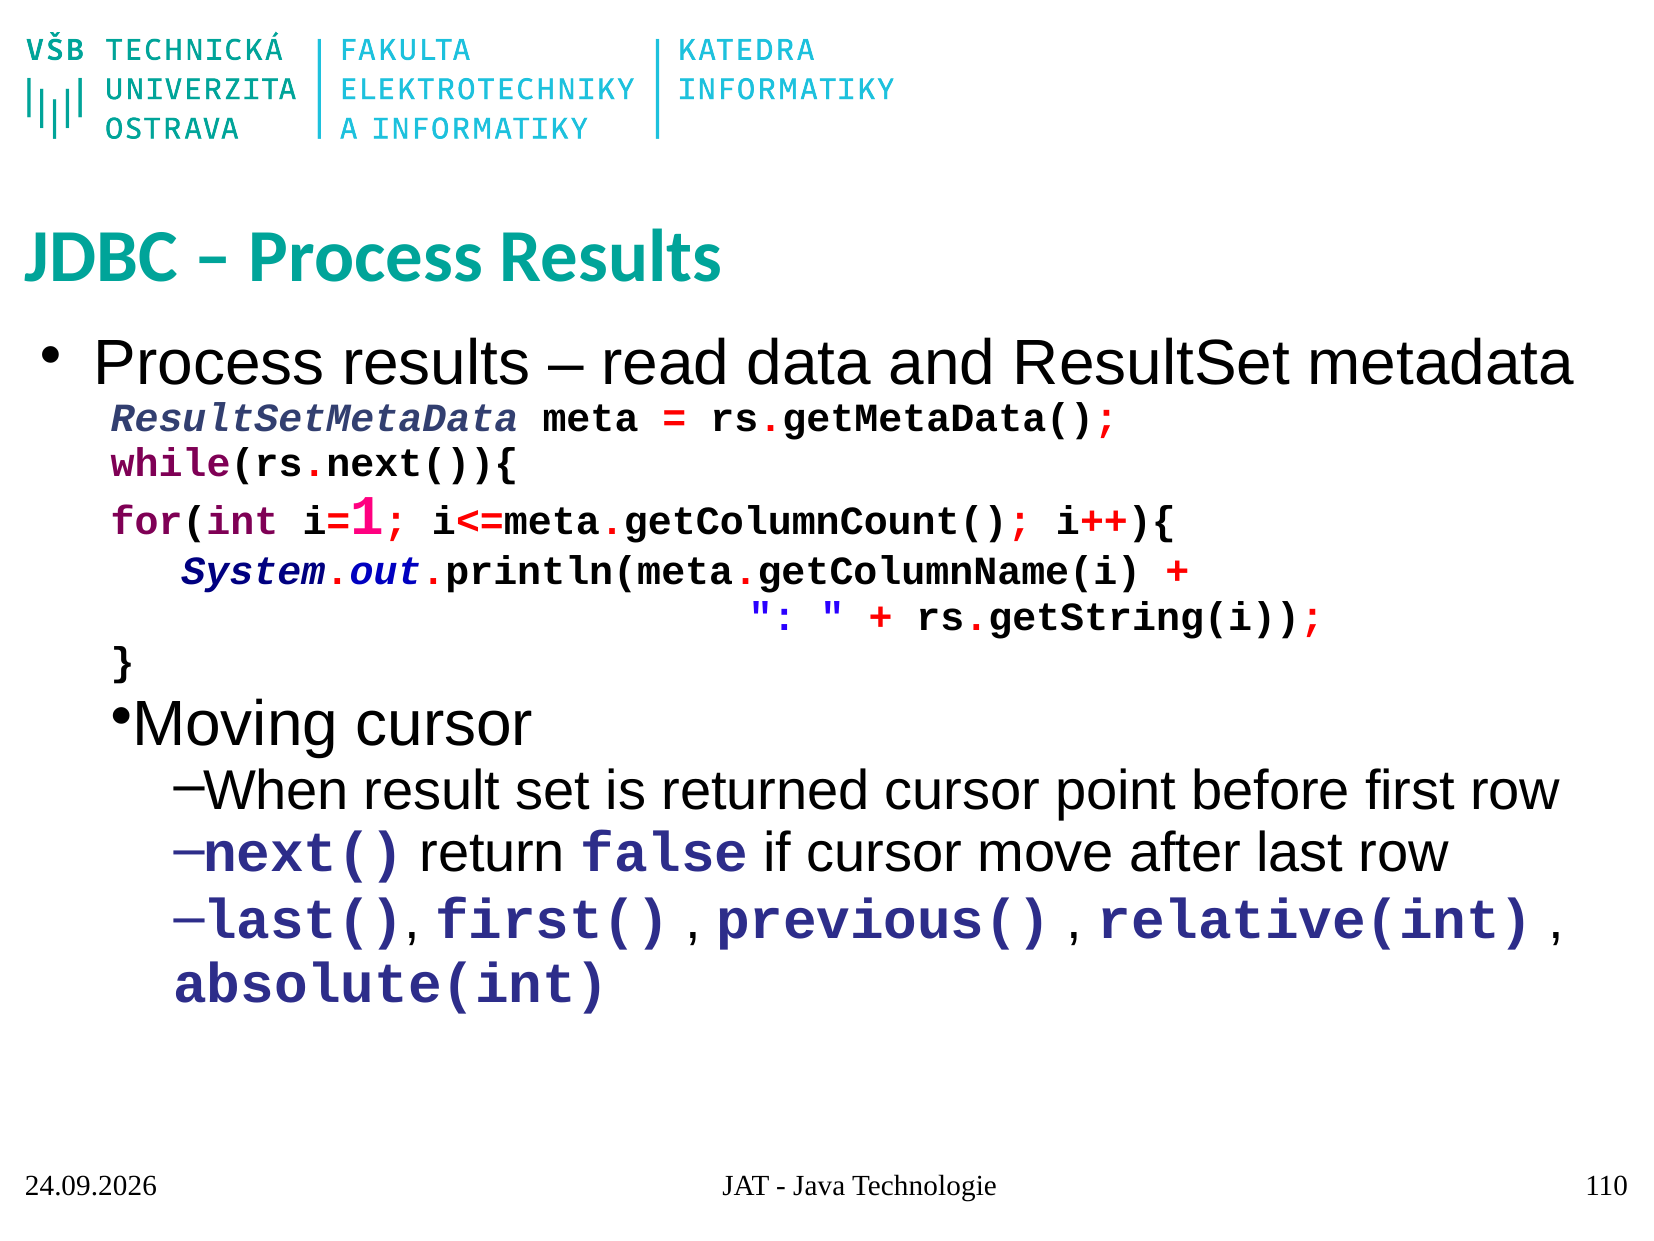

JDBC – Process Results
# Process results – read data and ResultSet metadata
ResultSetMetaData meta = rs.getMetaData();
while(rs.next()){
for(int i=1; i<=meta.getColumnCount(); i++){
		System.out.println(meta.getColumnName(i) +
										": " + rs.getString(i));
}
Moving cursor
When result set is returned cursor point before first row
next() return false if cursor move after last row
last(), first() , previous() , relative(int) , absolute(int)
JAT - Java Technologie
110